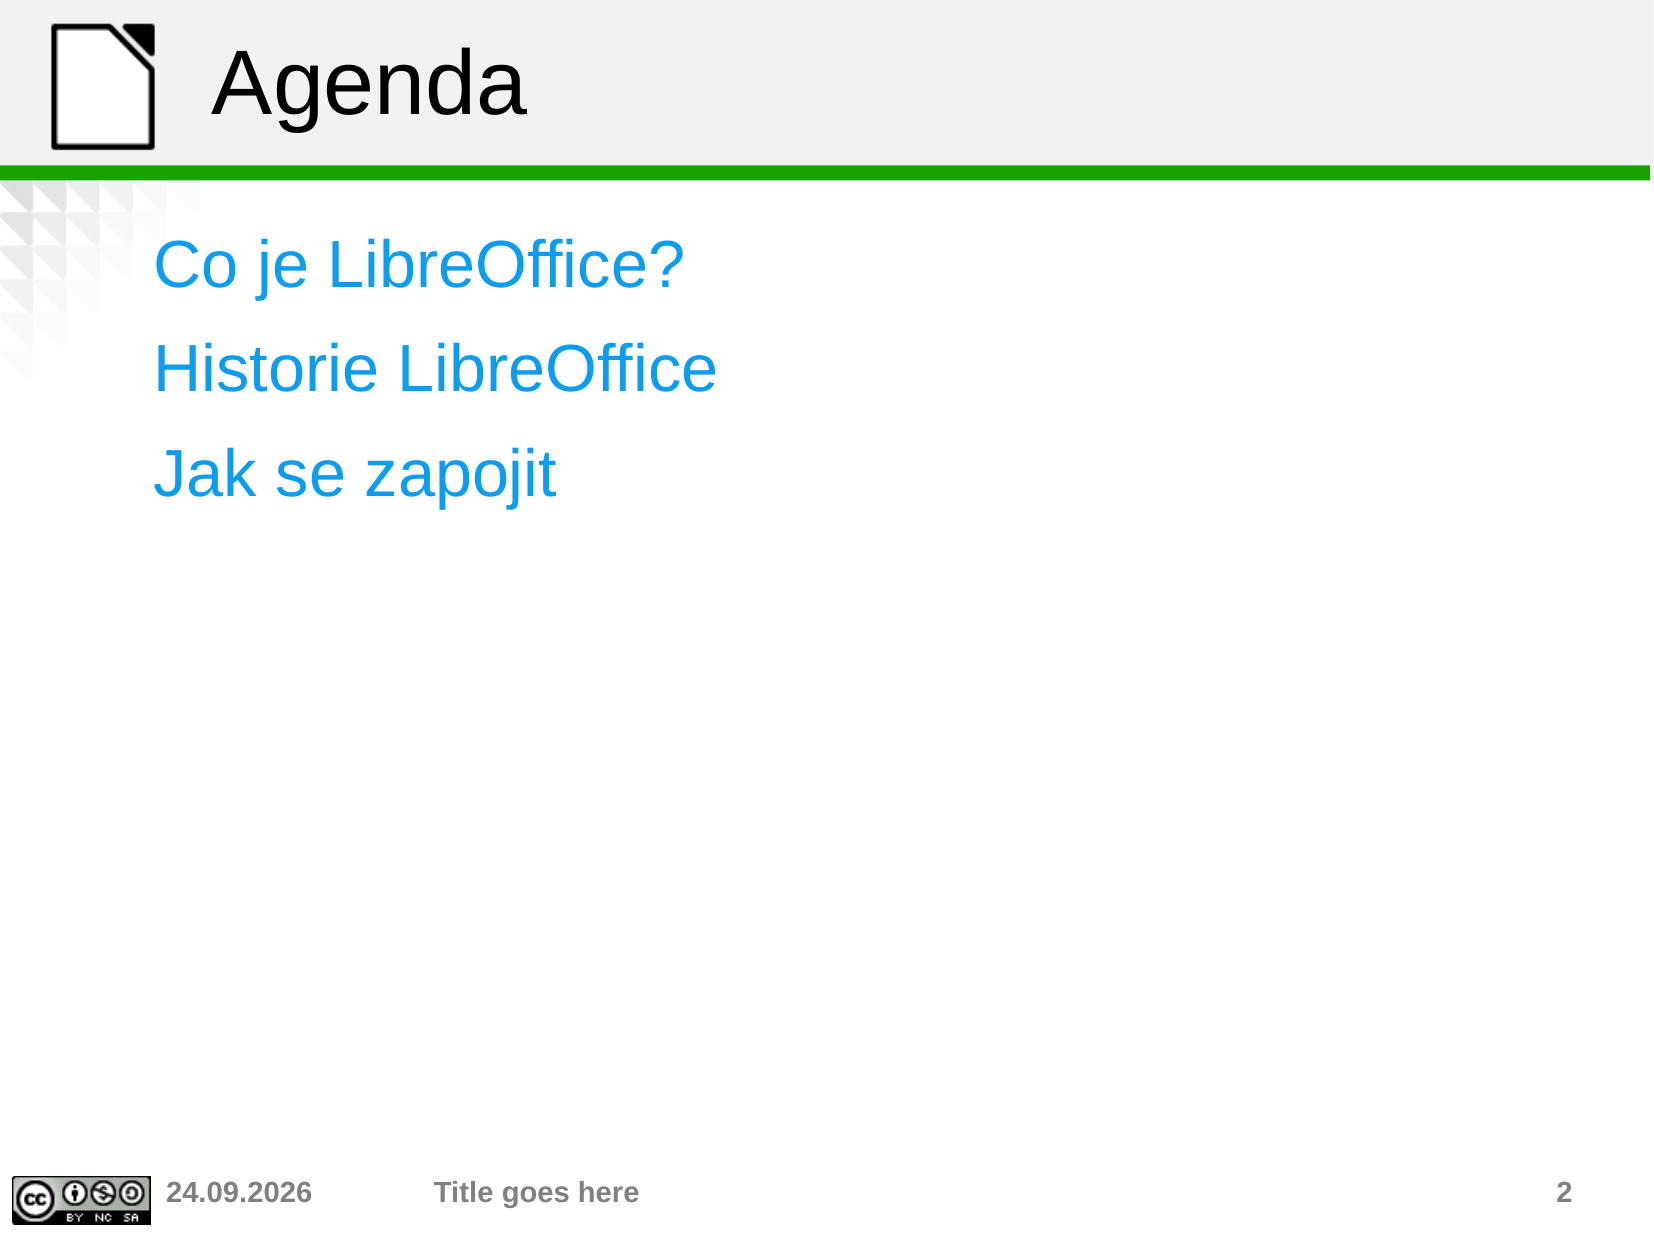

# Agenda
Co je LibreOffice?
Historie LibreOffice
Jak se zapojit
Title goes here
2